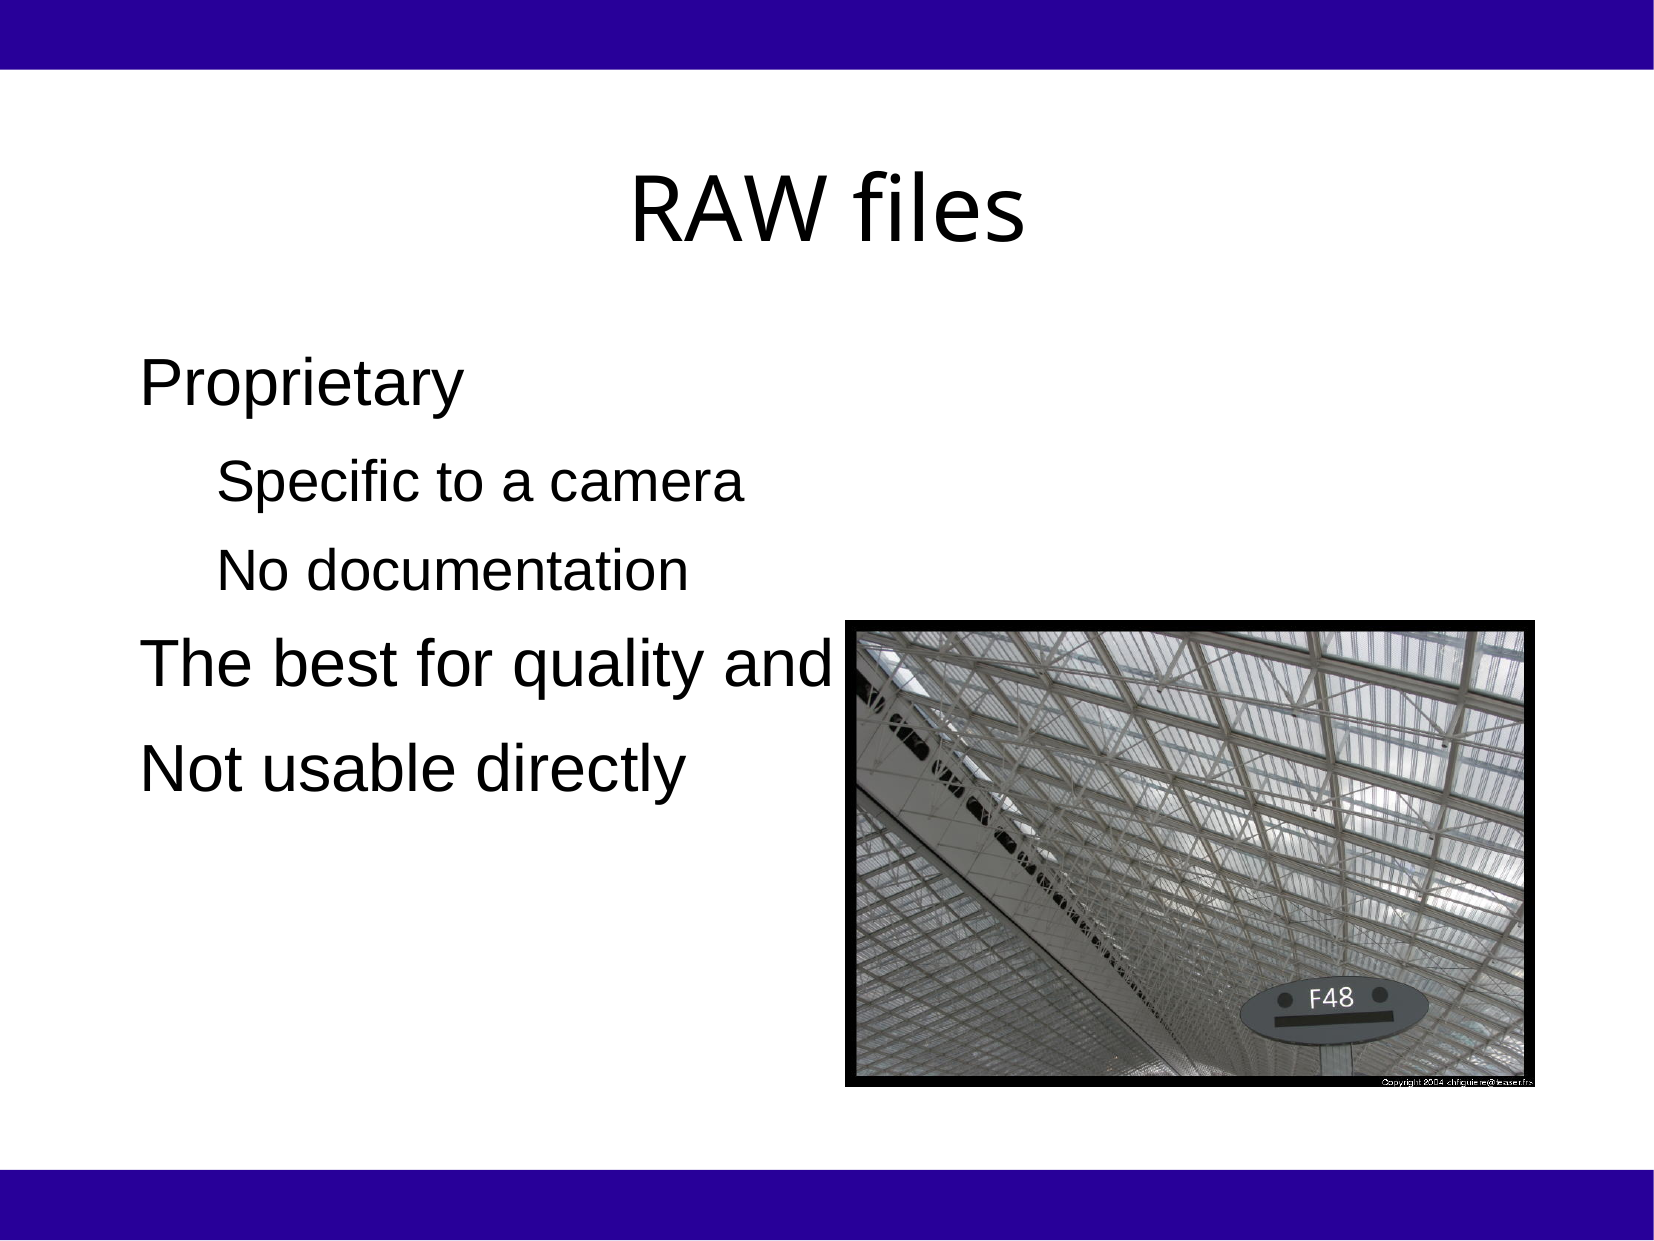

# RAW files
Proprietary
Specific to a camera
No documentation
The best for quality and post processing
Not usable directly